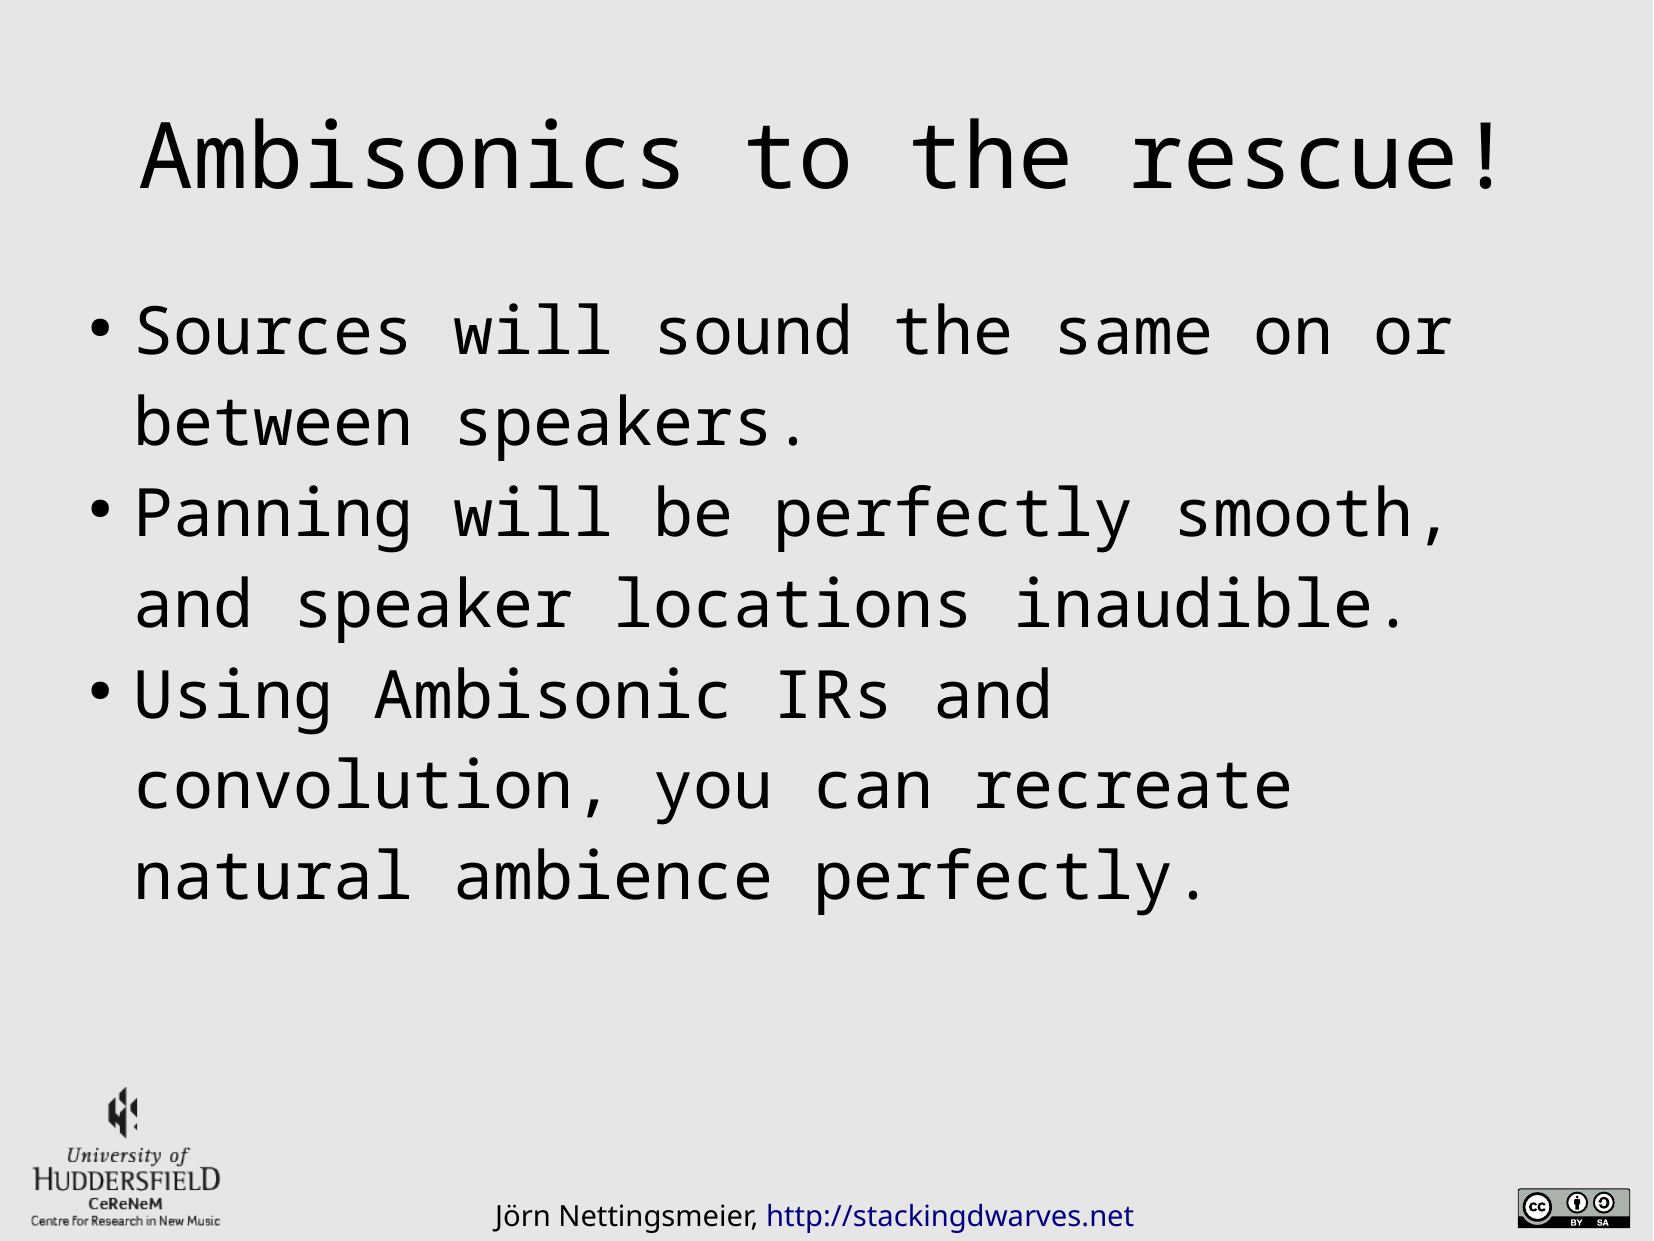

# Ambisonics to the rescue!
Sources will sound the same on or between speakers.
Panning will be perfectly smooth, and speaker locations inaudible.
Using Ambisonic IRs and convolution, you can recreate natural ambience perfectly.